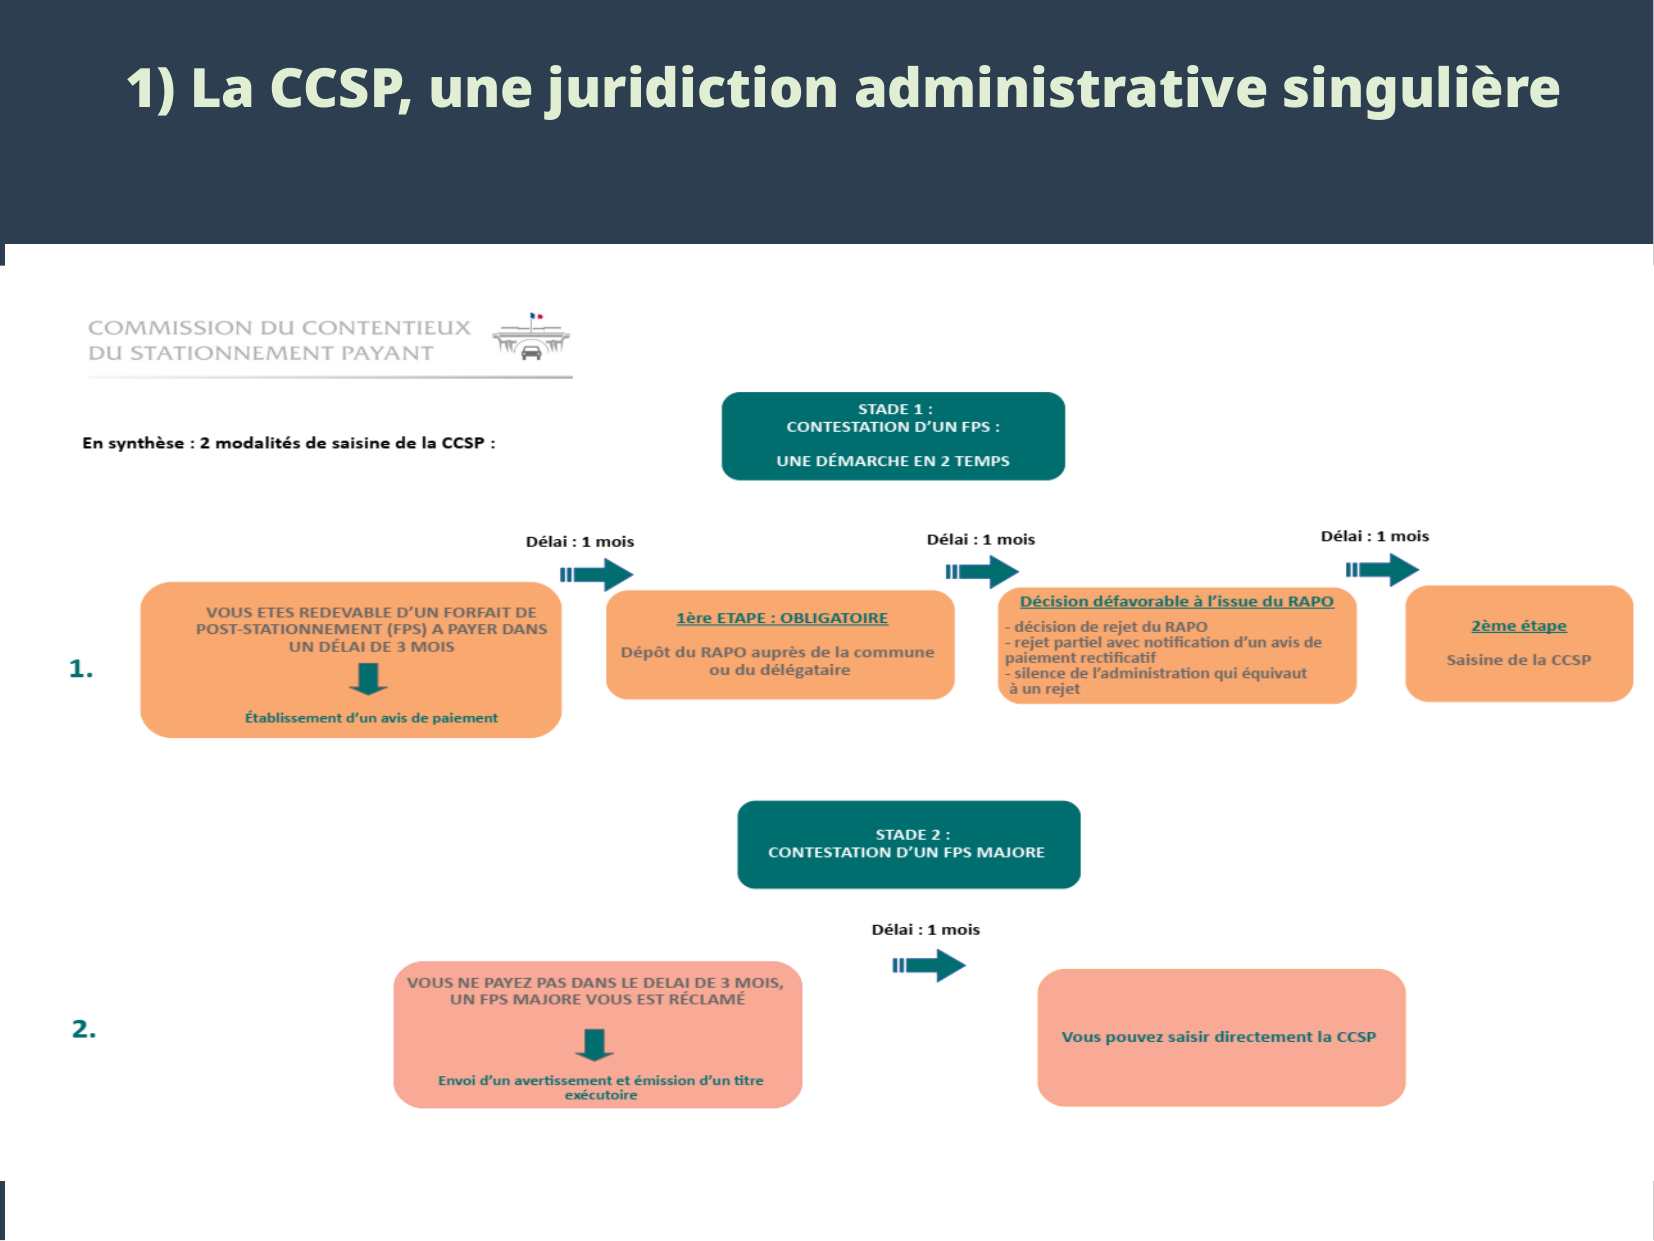

1) La CCSP, une juridiction administrative singulière
#
11